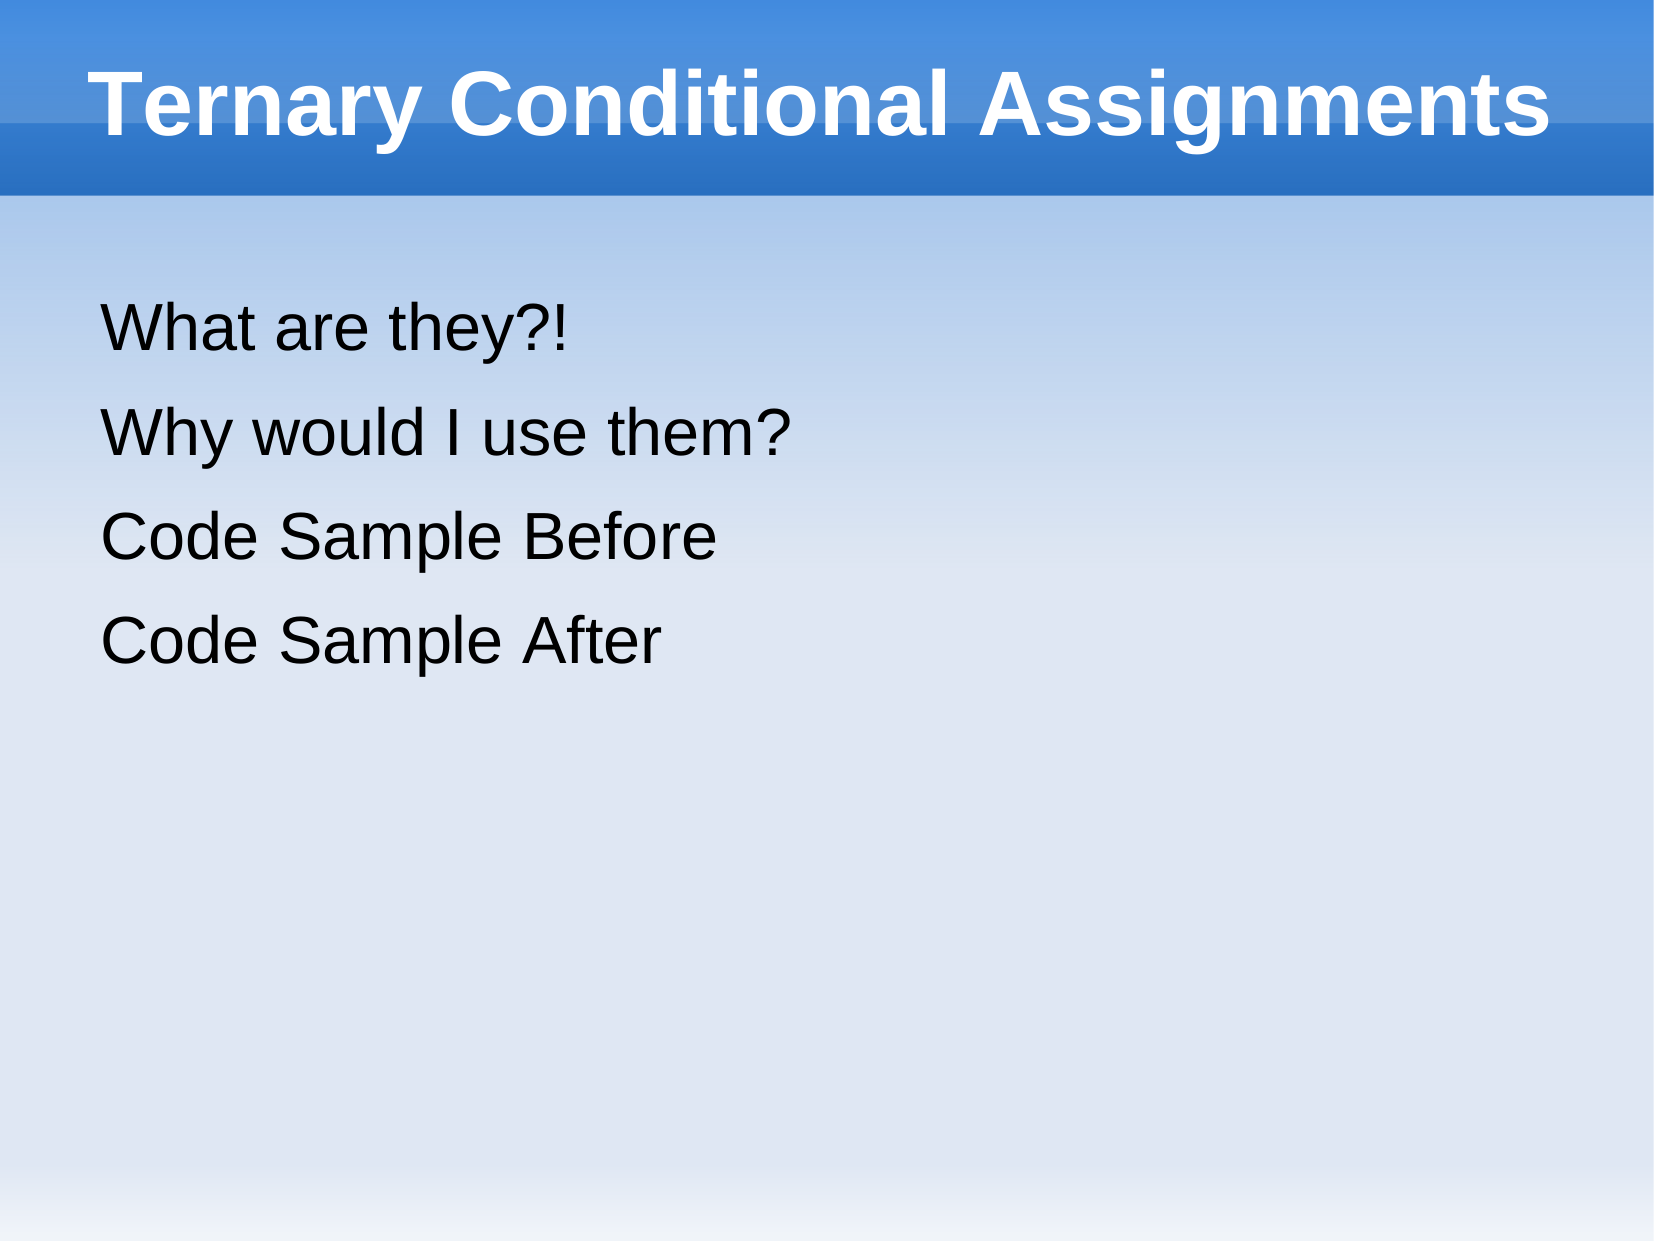

# Ternary Conditional Assignments
What are they?!
Why would I use them?
Code Sample Before
Code Sample After